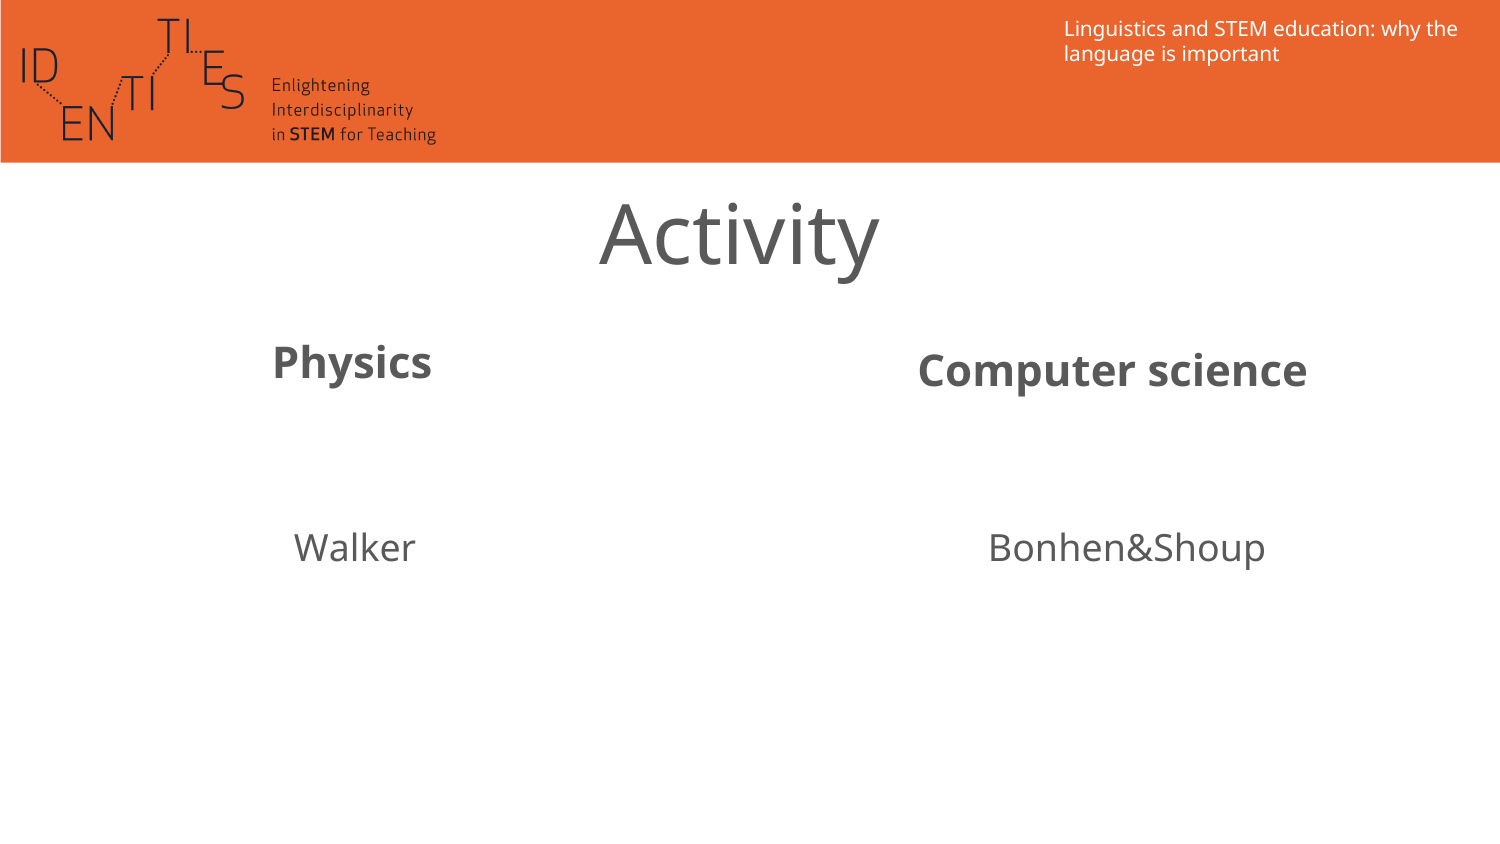

Linguistics and STEM education: why the language is important
# Activity
Physics
Computer science
Walker
Bonhen&Shoup